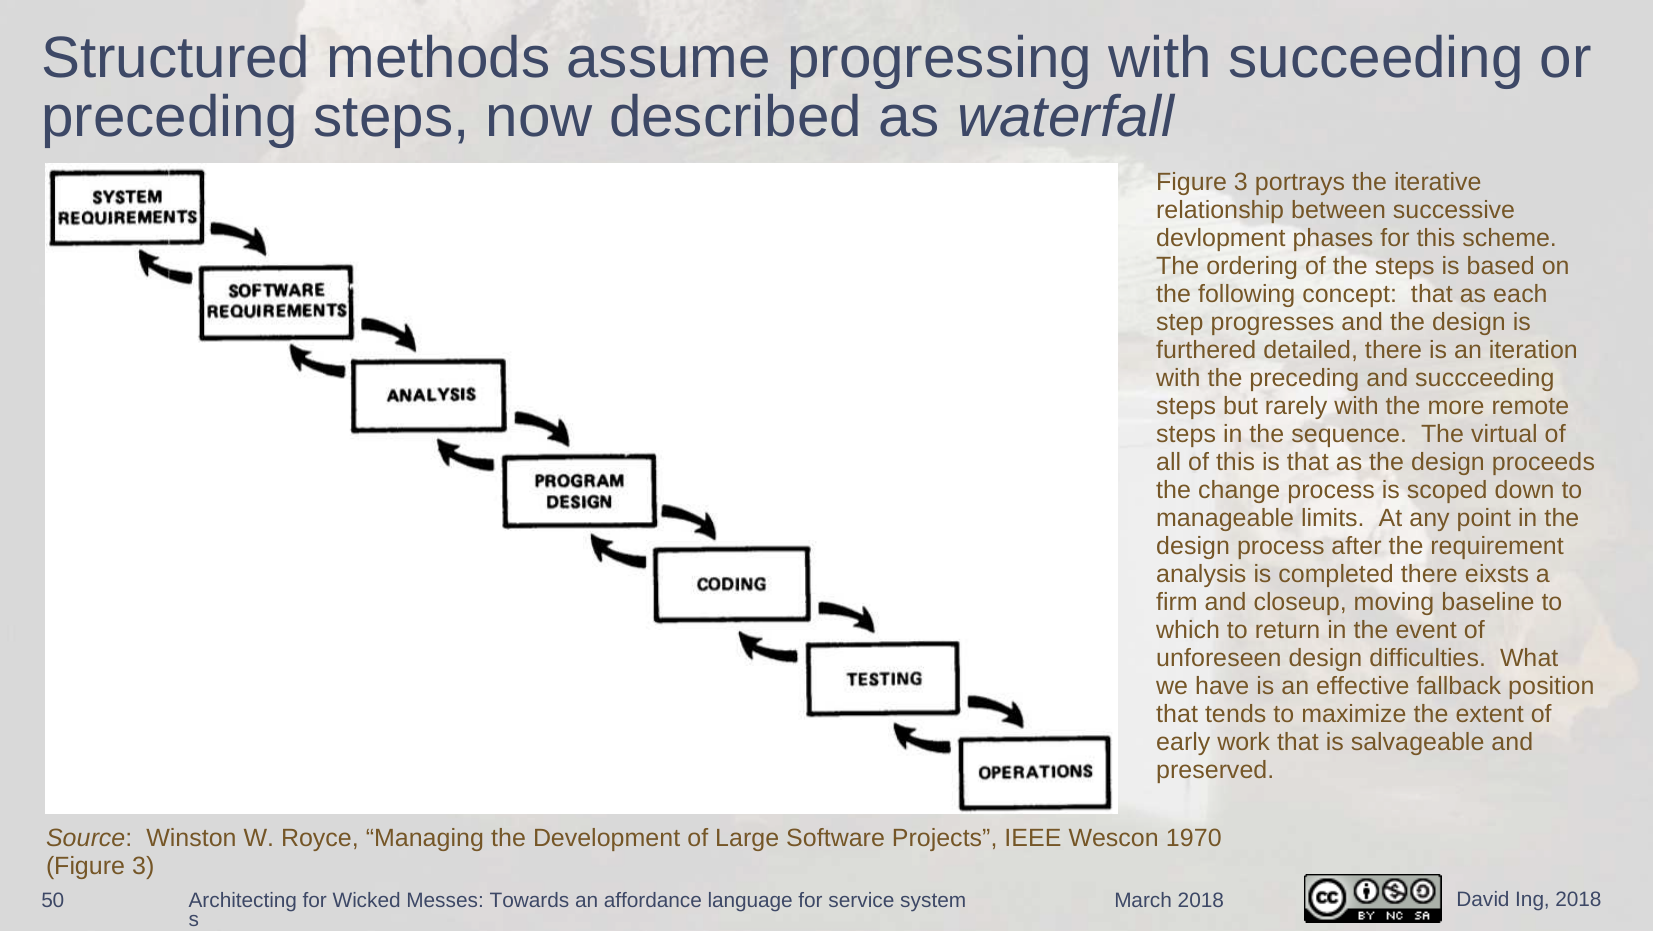

# Structured methods assume progressing with succeeding or preceding steps, now described as waterfall
Figure 3 portrays the iterative relationship between successive devlopment phases for this scheme. The ordering of the steps is based on the following concept: that as each step progresses and the design is furthered detailed, there is an iteration with the preceding and succceeding steps but rarely with the more remote steps in the sequence. The virtual of all of this is that as the design proceeds the change process is scoped down to manageable limits. At any point in the design process after the requirement analysis is completed there eixsts a firm and closeup, moving baseline to which to return in the event of unforeseen design difficulties. What we have is an effective fallback position that tends to maximize the extent of early work that is salvageable and preserved.
Source: Winston W. Royce, “Managing the Development of Large Software Projects”, IEEE Wescon 1970 (Figure 3)
Architecting for Wicked Messes: Towards an affordance language for service systems
March 2018
50